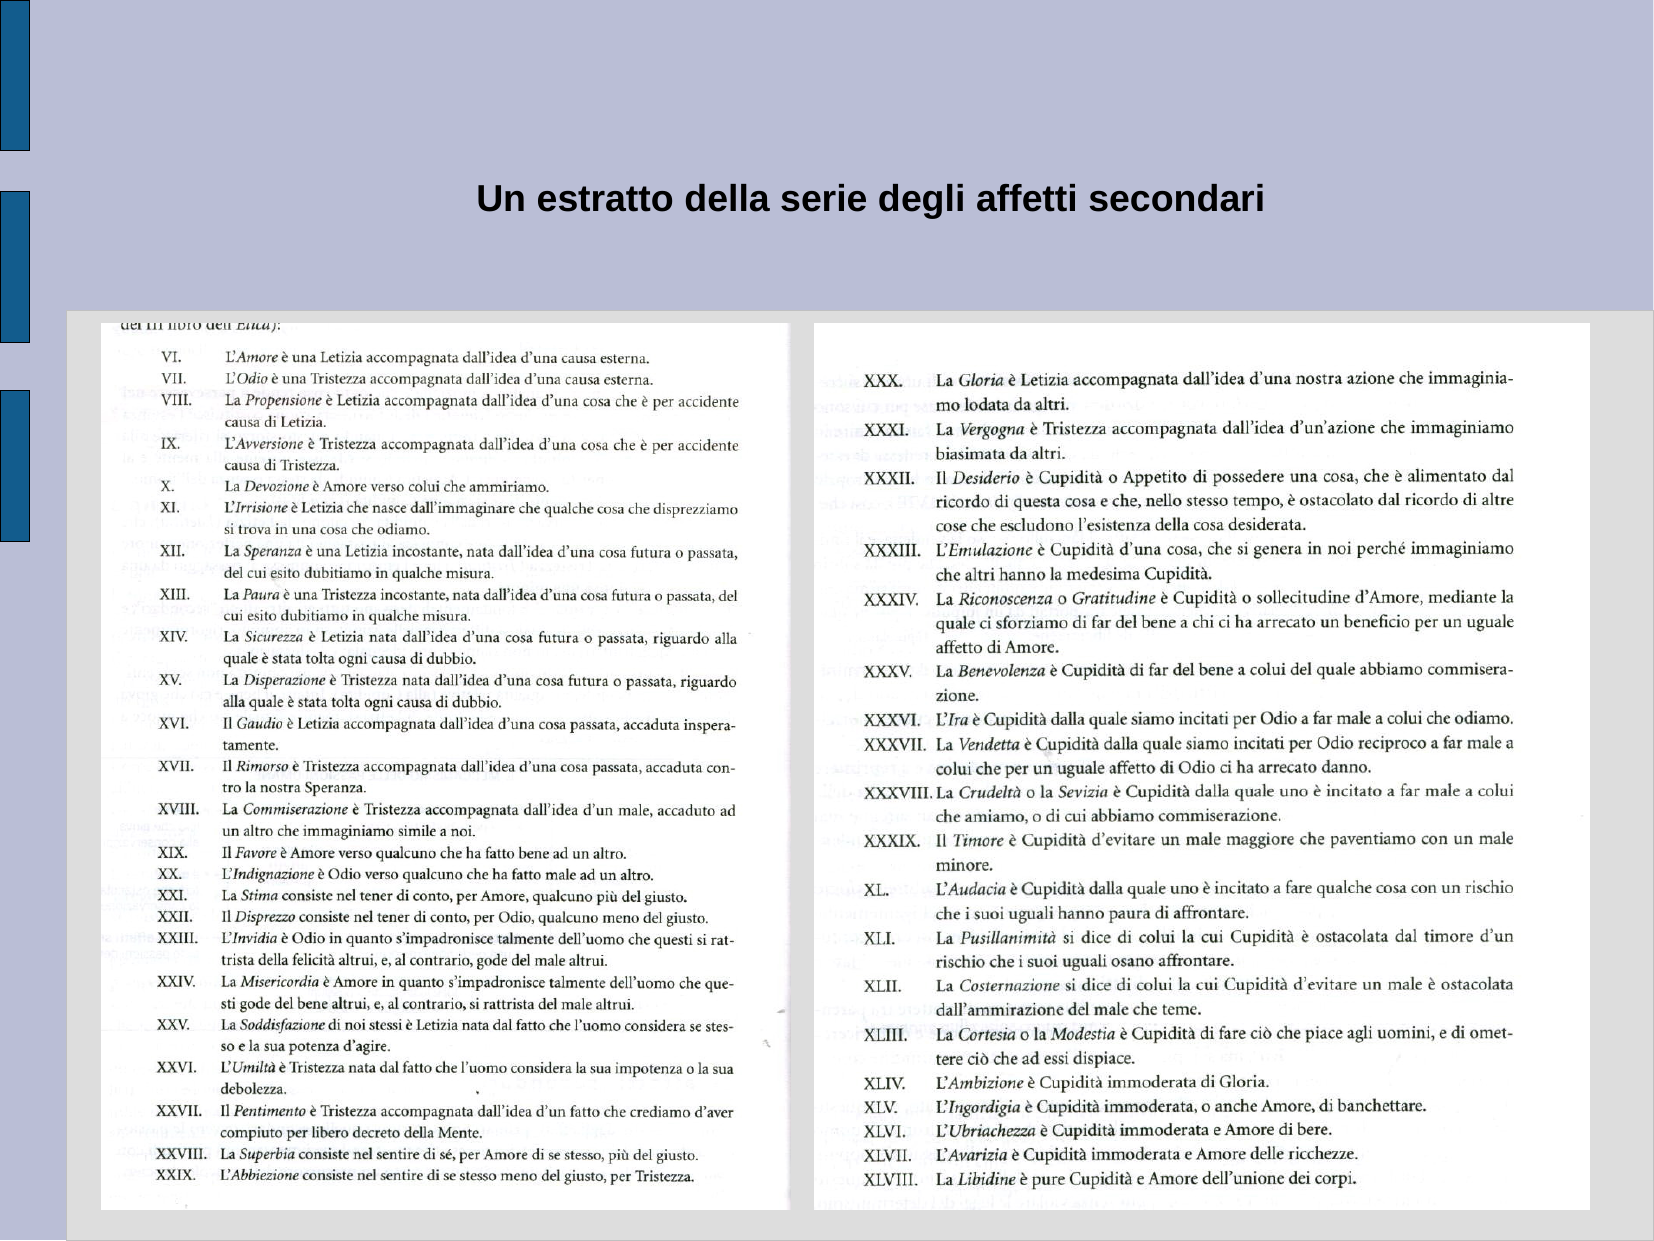

#
Un estratto della serie degli affetti secondari